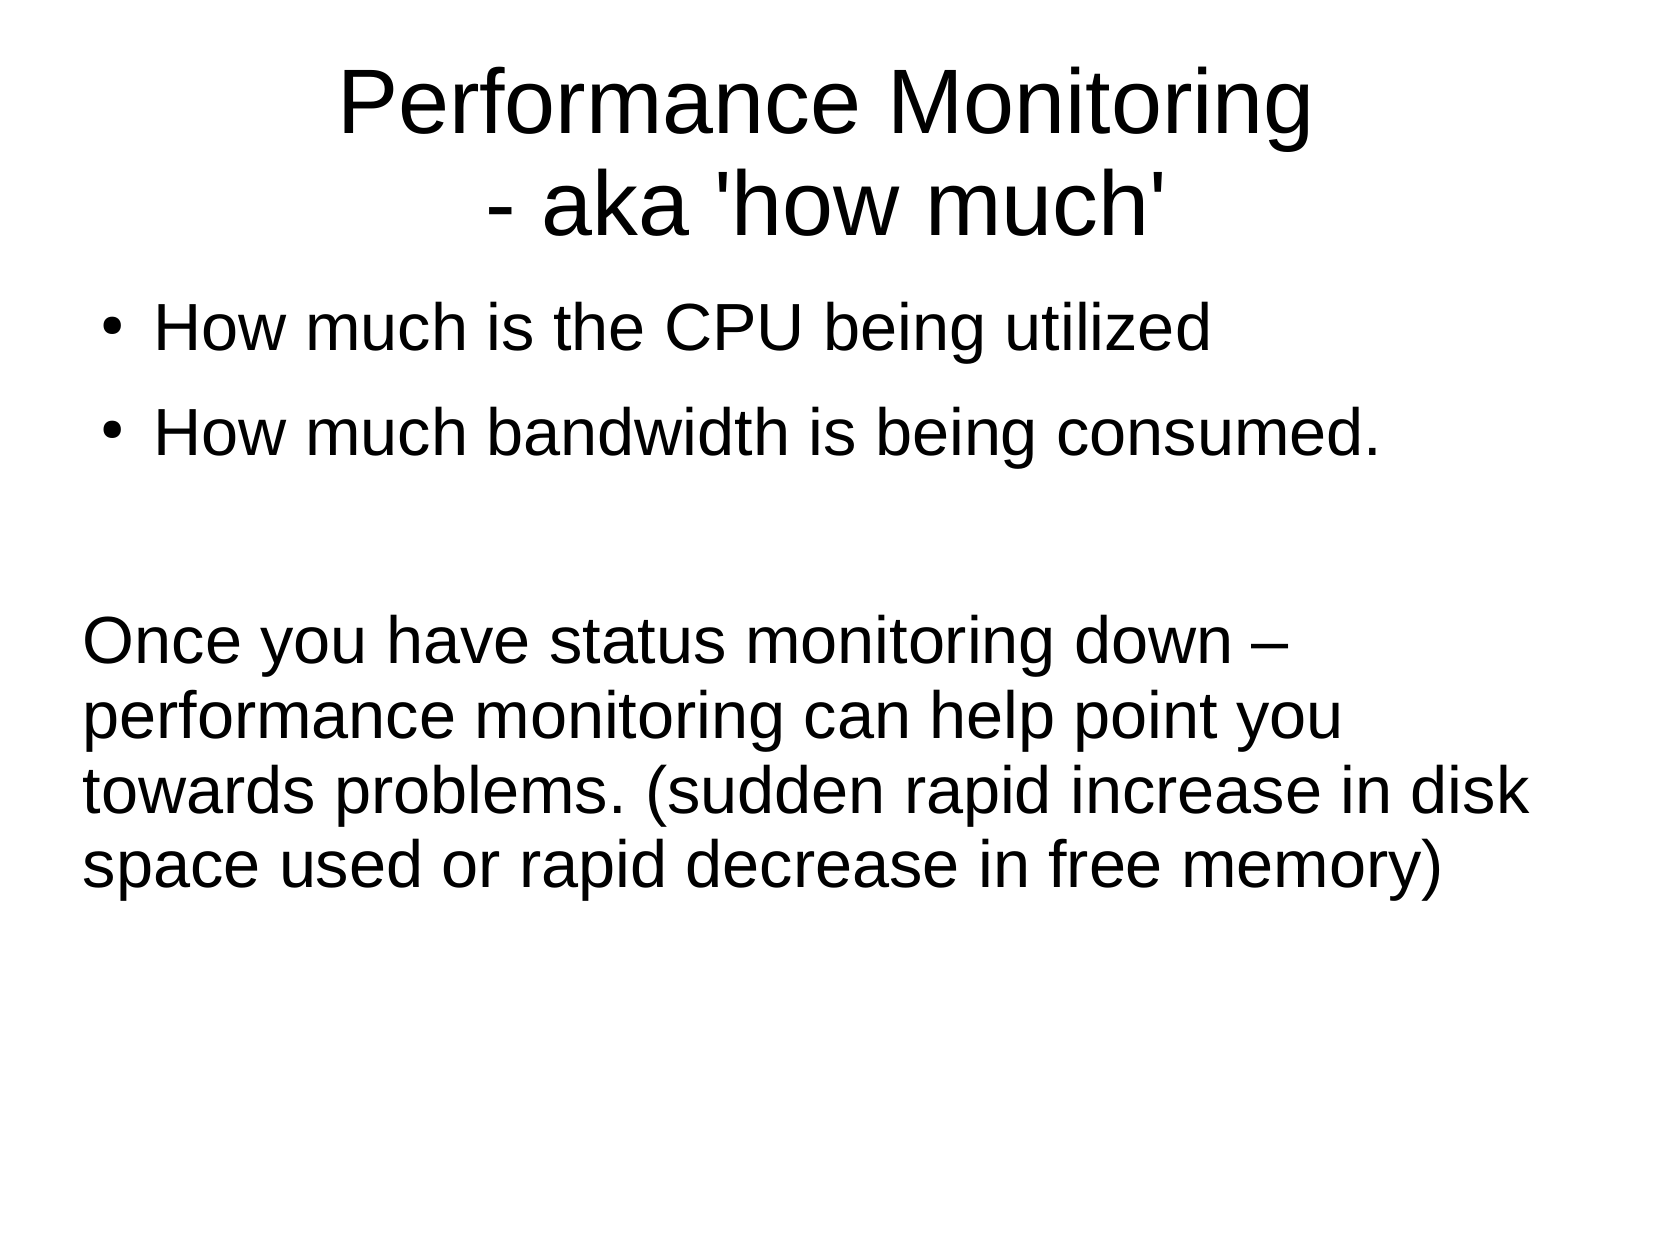

# Performance Monitoring - aka 'how much'
How much is the CPU being utilized
How much bandwidth is being consumed.
Once you have status monitoring down – performance monitoring can help point you towards problems. (sudden rapid increase in disk space used or rapid decrease in free memory)